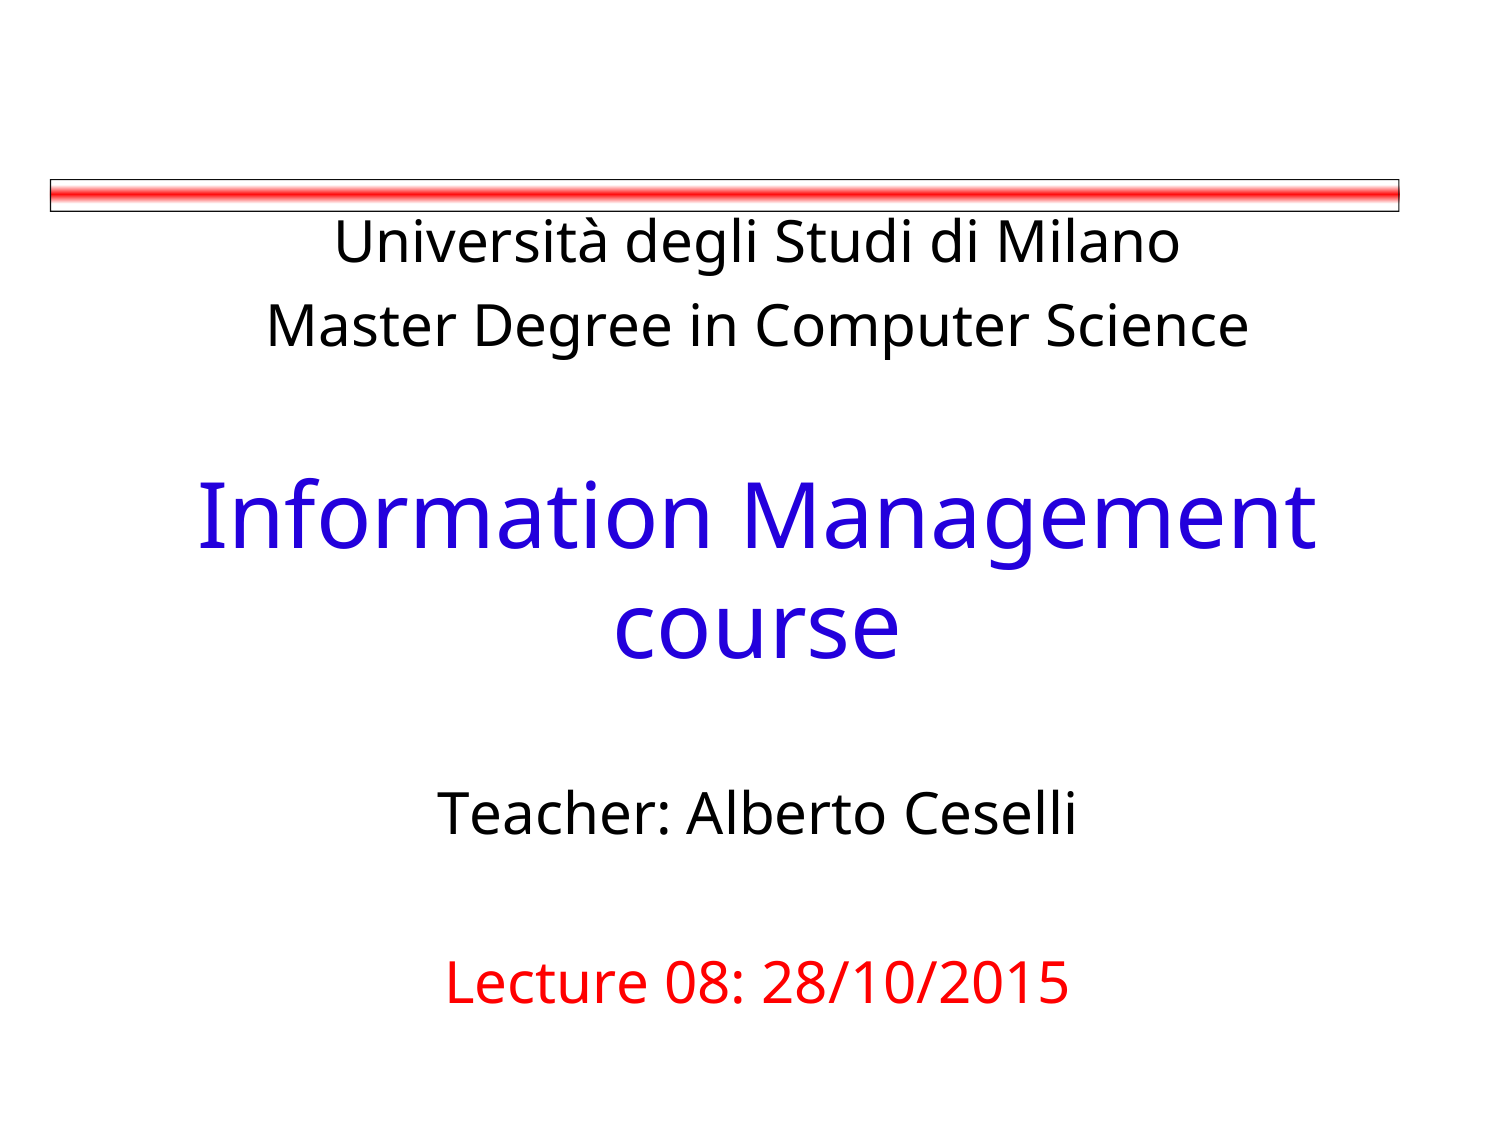

# Università degli Studi di Milano
Master Degree in Computer Science
Information Management course
Teacher: Alberto Ceselli
Lecture 08: 28/10/2015